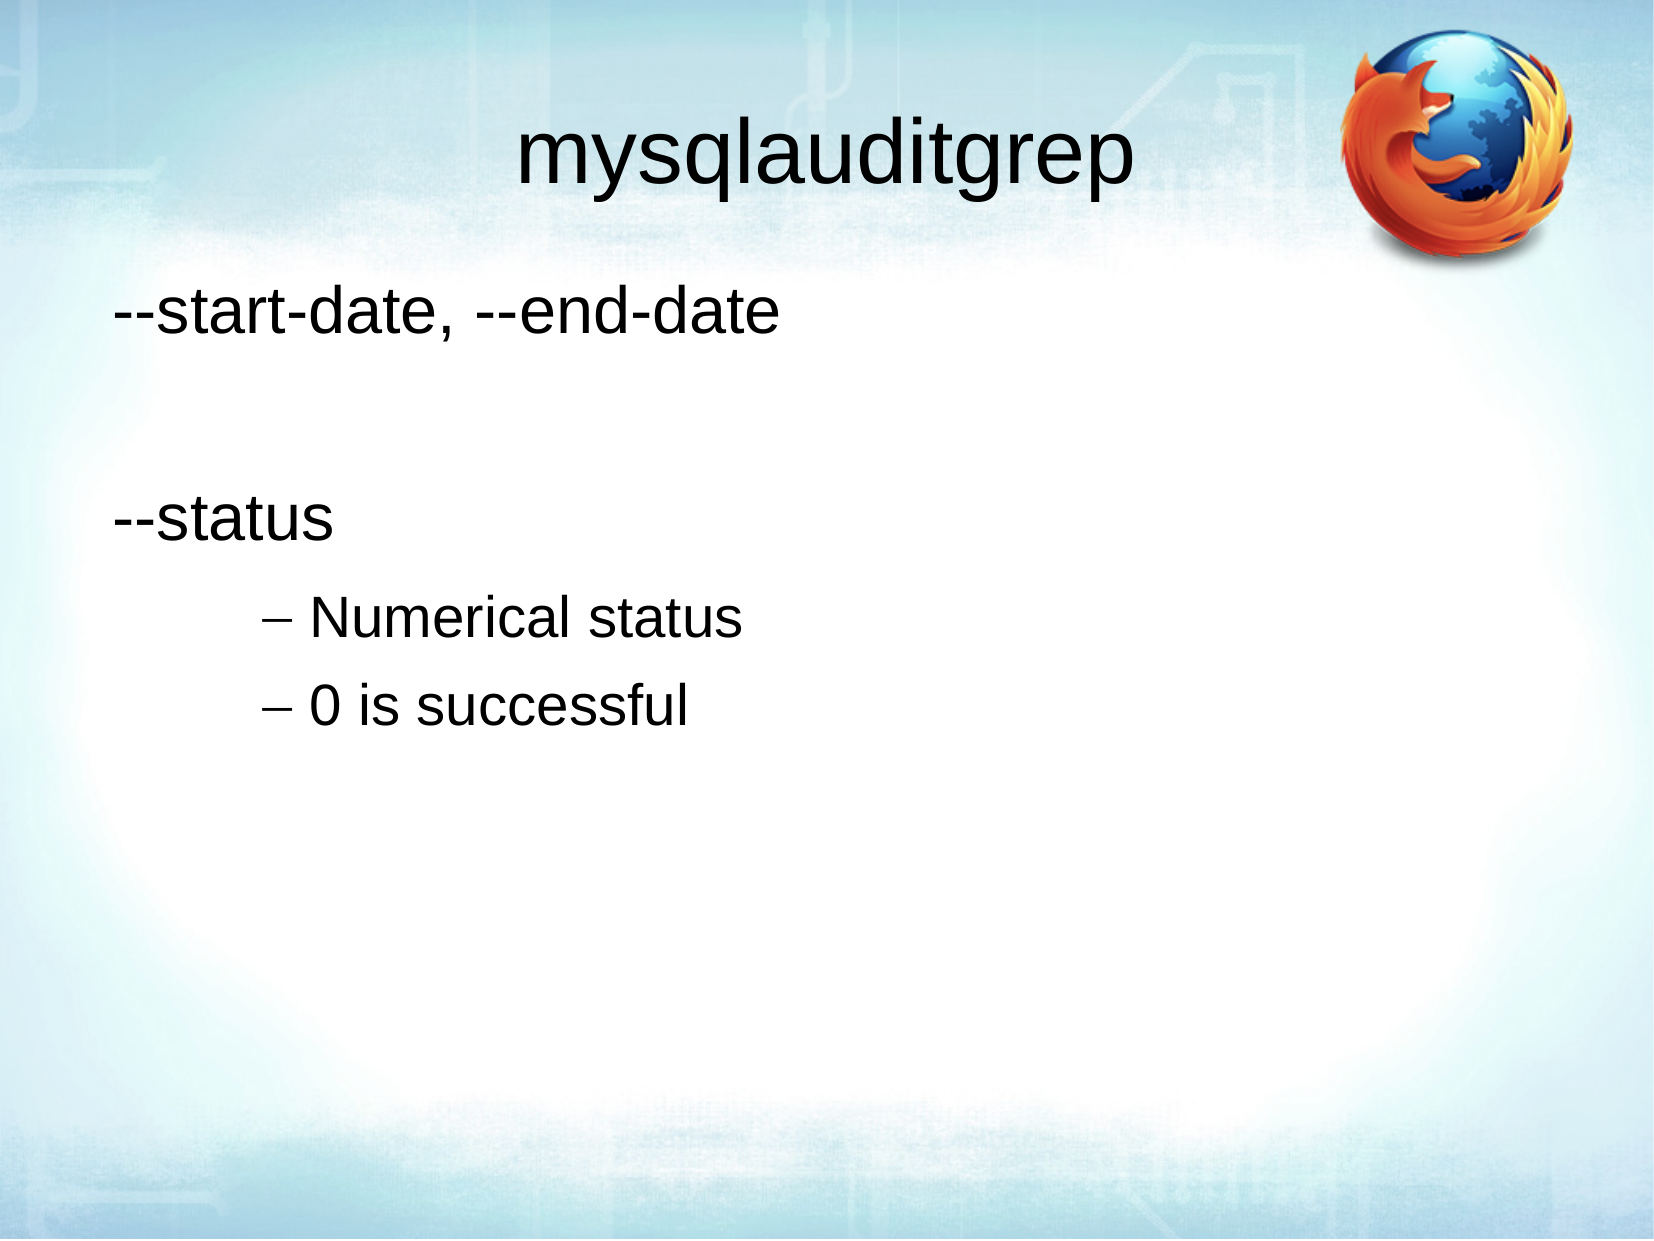

# mysqlauditgrep
--start-date, --end-date
--status
Numerical status
0 is successful